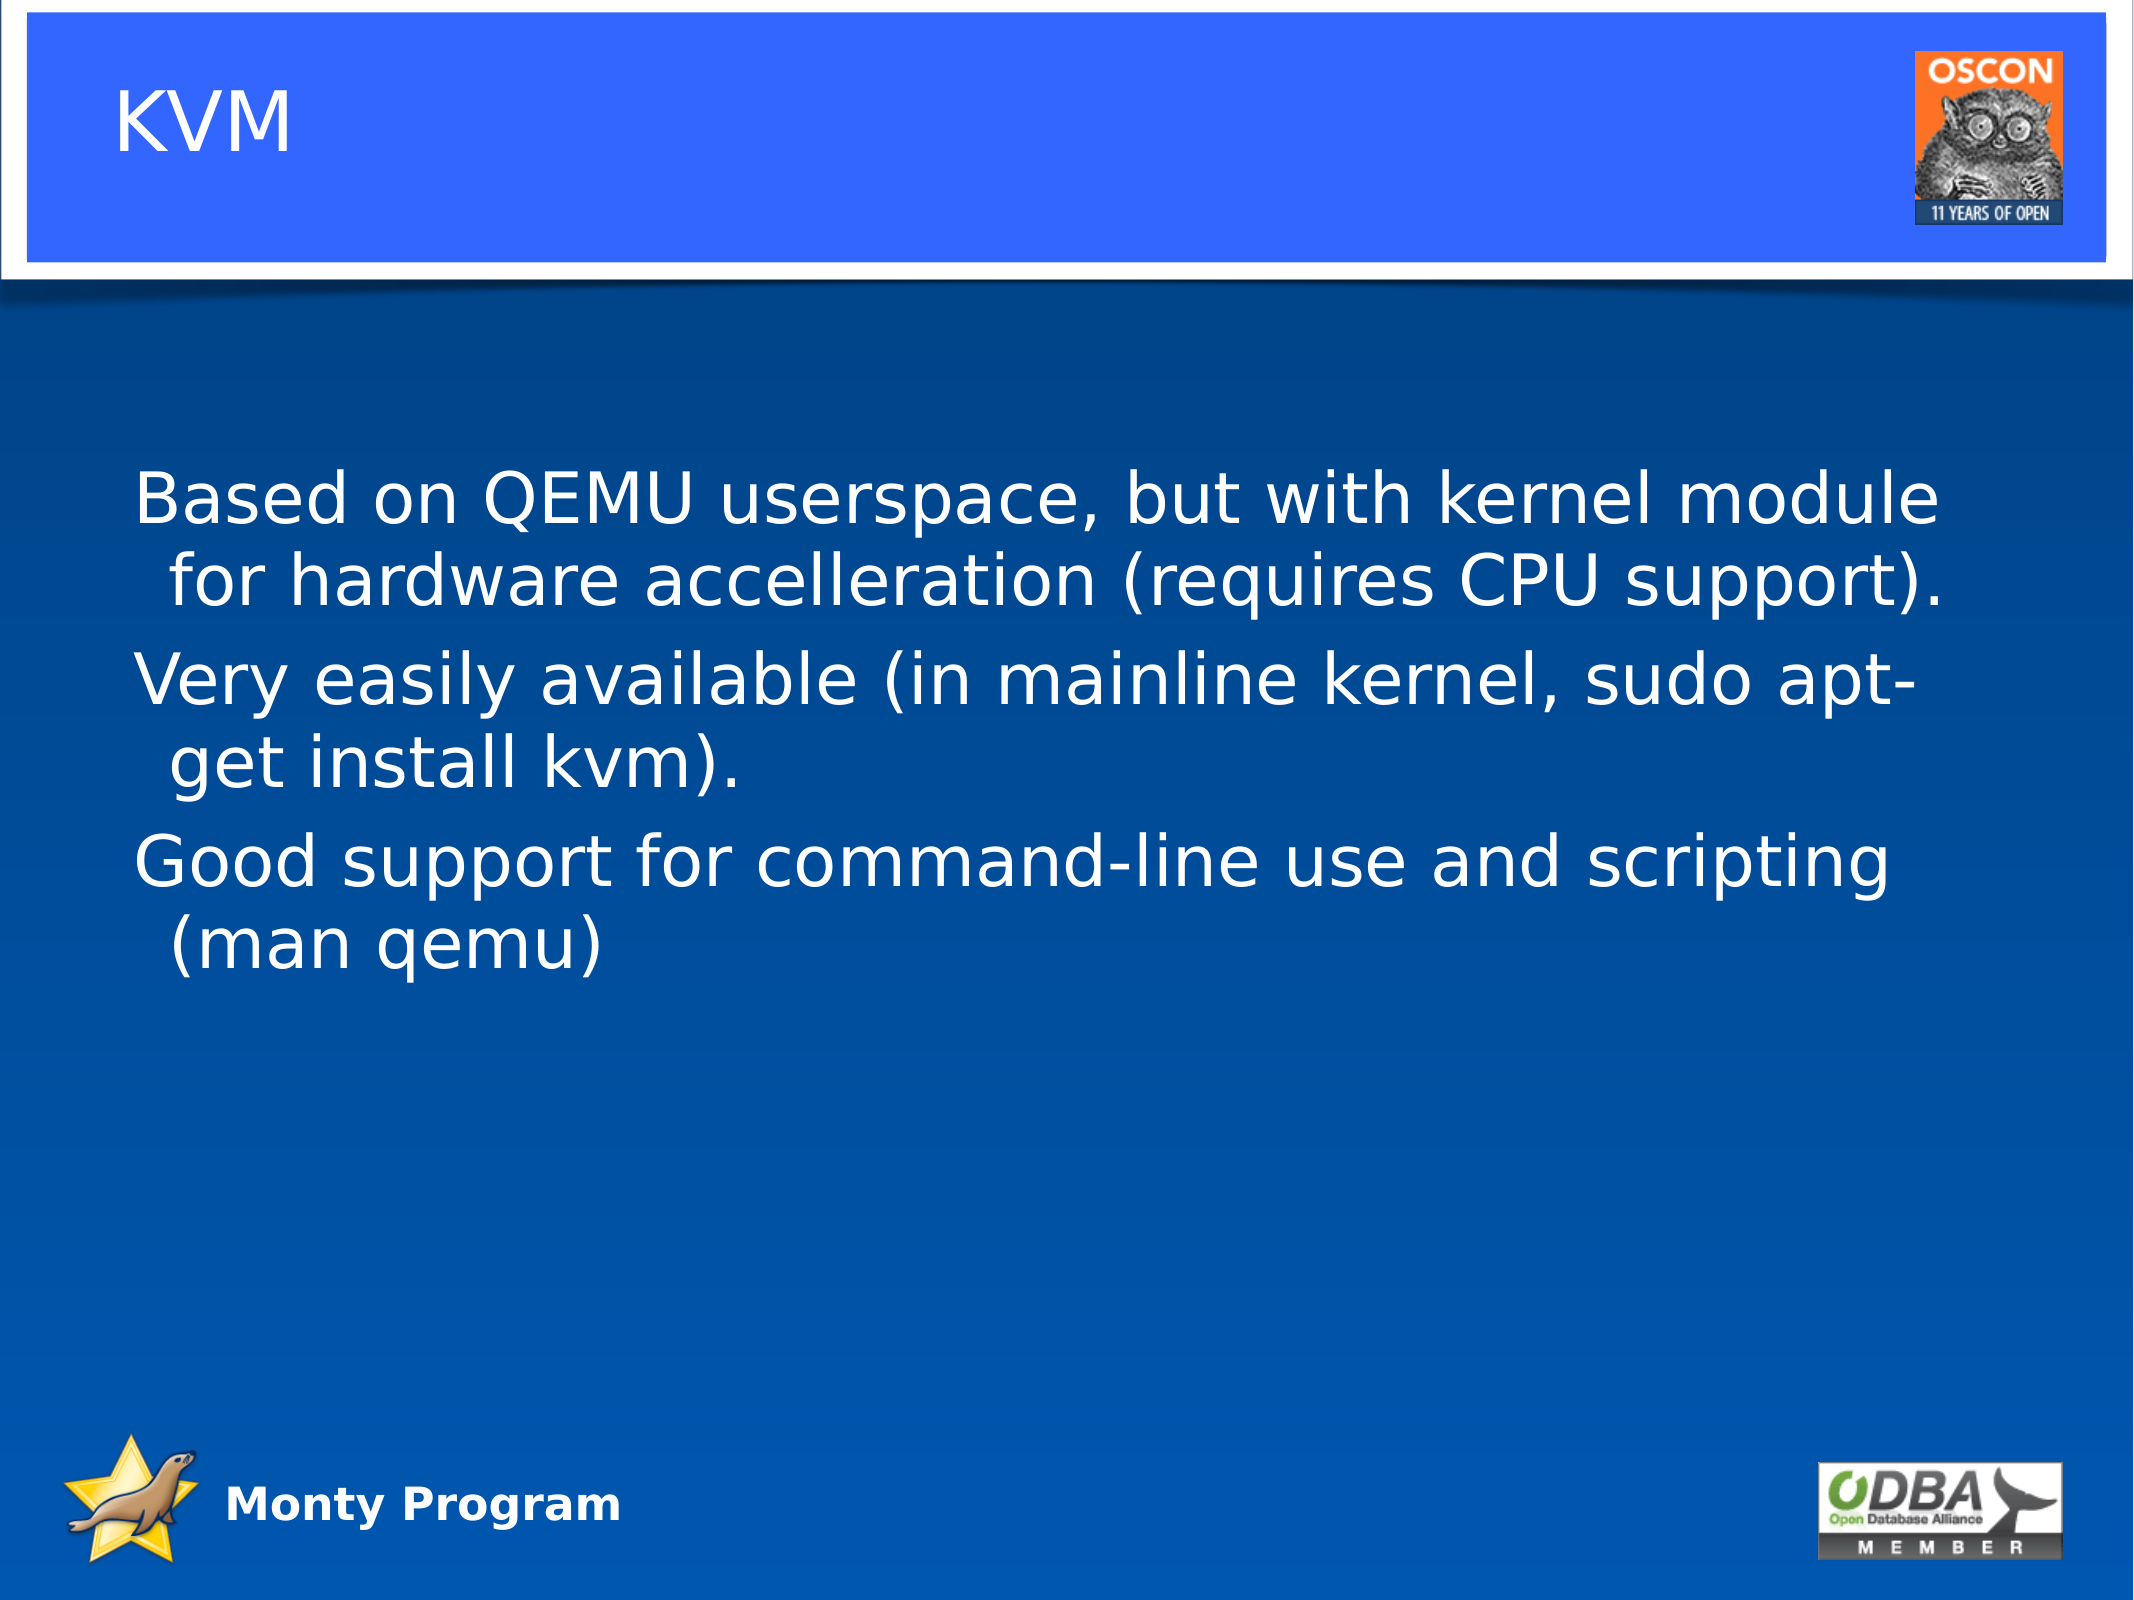

# KVM
Based on QEMU userspace, but with kernel module for hardware accelleration (requires CPU support).
Very easily available (in mainline kernel, sudo apt-get install kvm).
Good support for command-line use and scripting (man qemu)